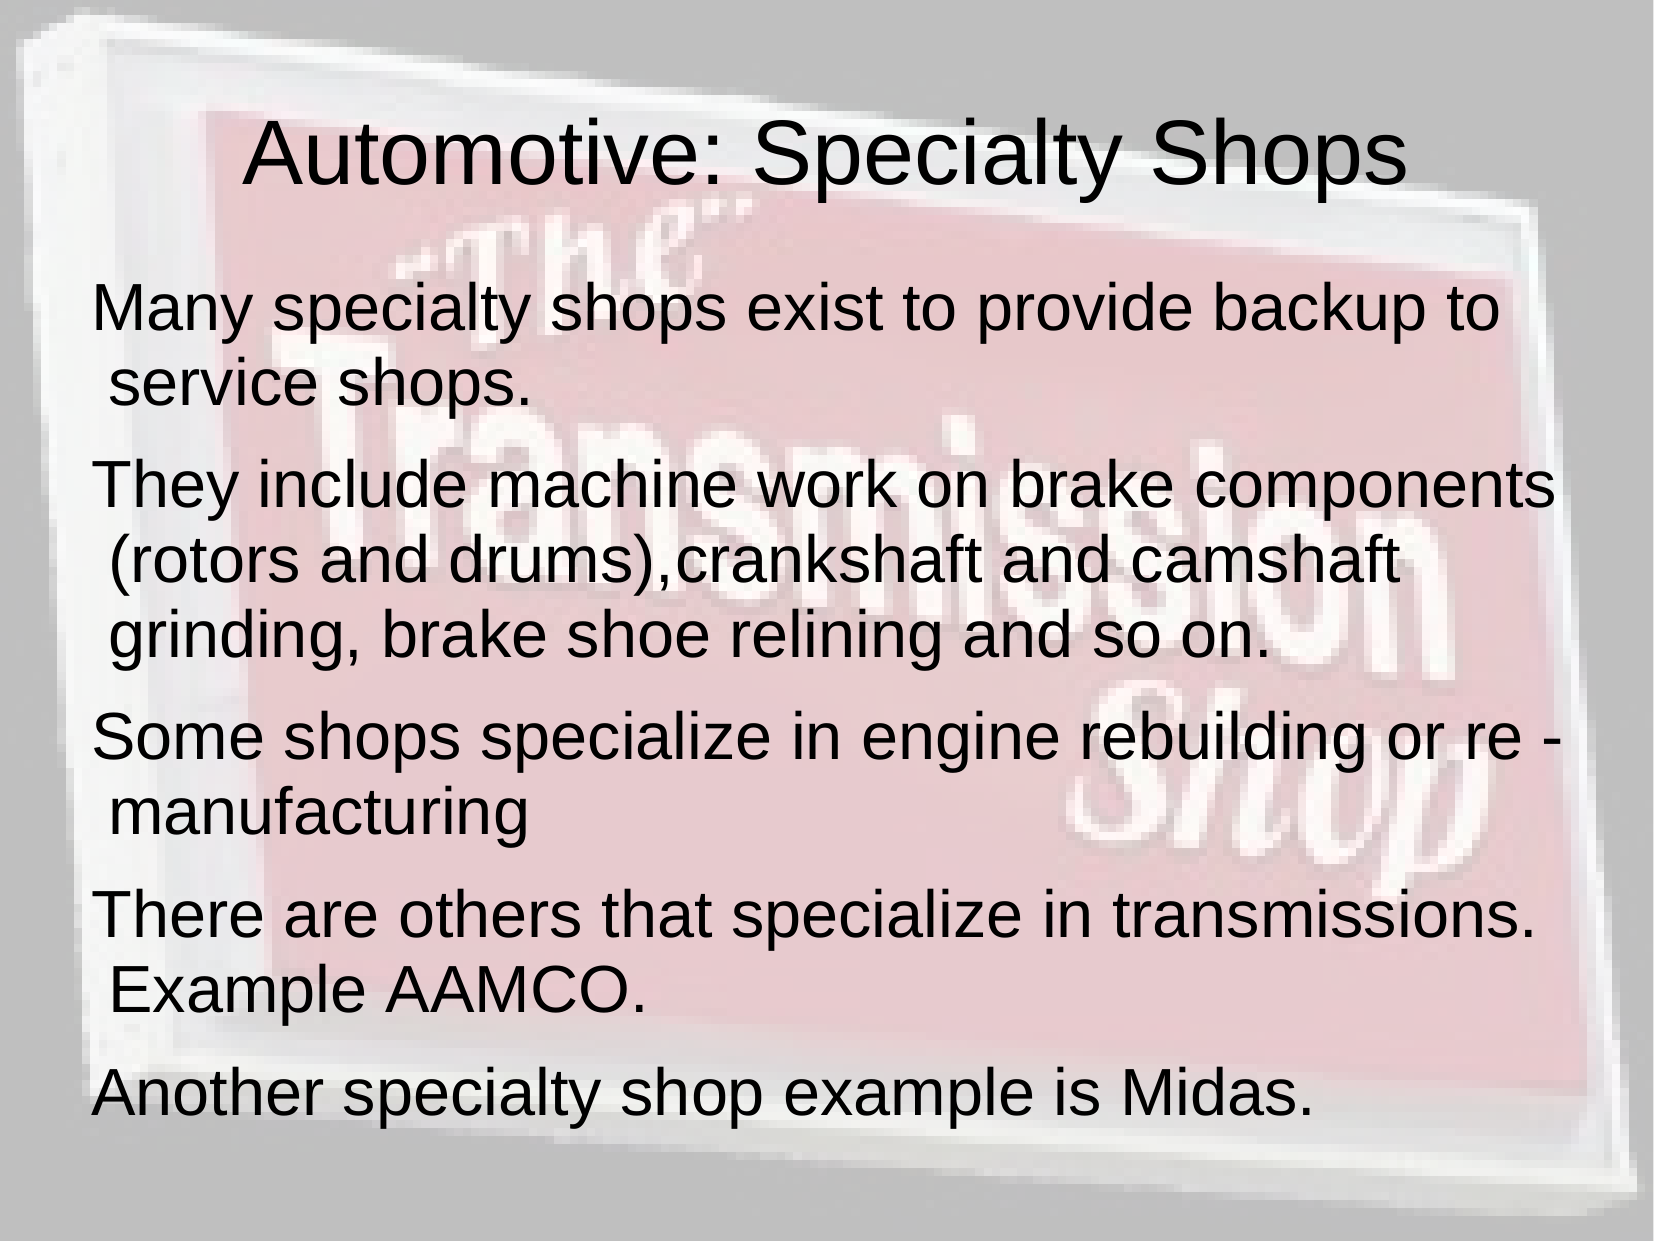

# Automotive: Specialty Shops
 Many specialty shops exist to provide backup to service shops.
 They include machine work on brake components (rotors and drums),crankshaft and camshaft grinding, brake shoe relining and so on.
 Some shops specialize in engine rebuilding or re - manufacturing
 There are others that specialize in transmissions. Example AAMCO.
 Another specialty shop example is Midas.